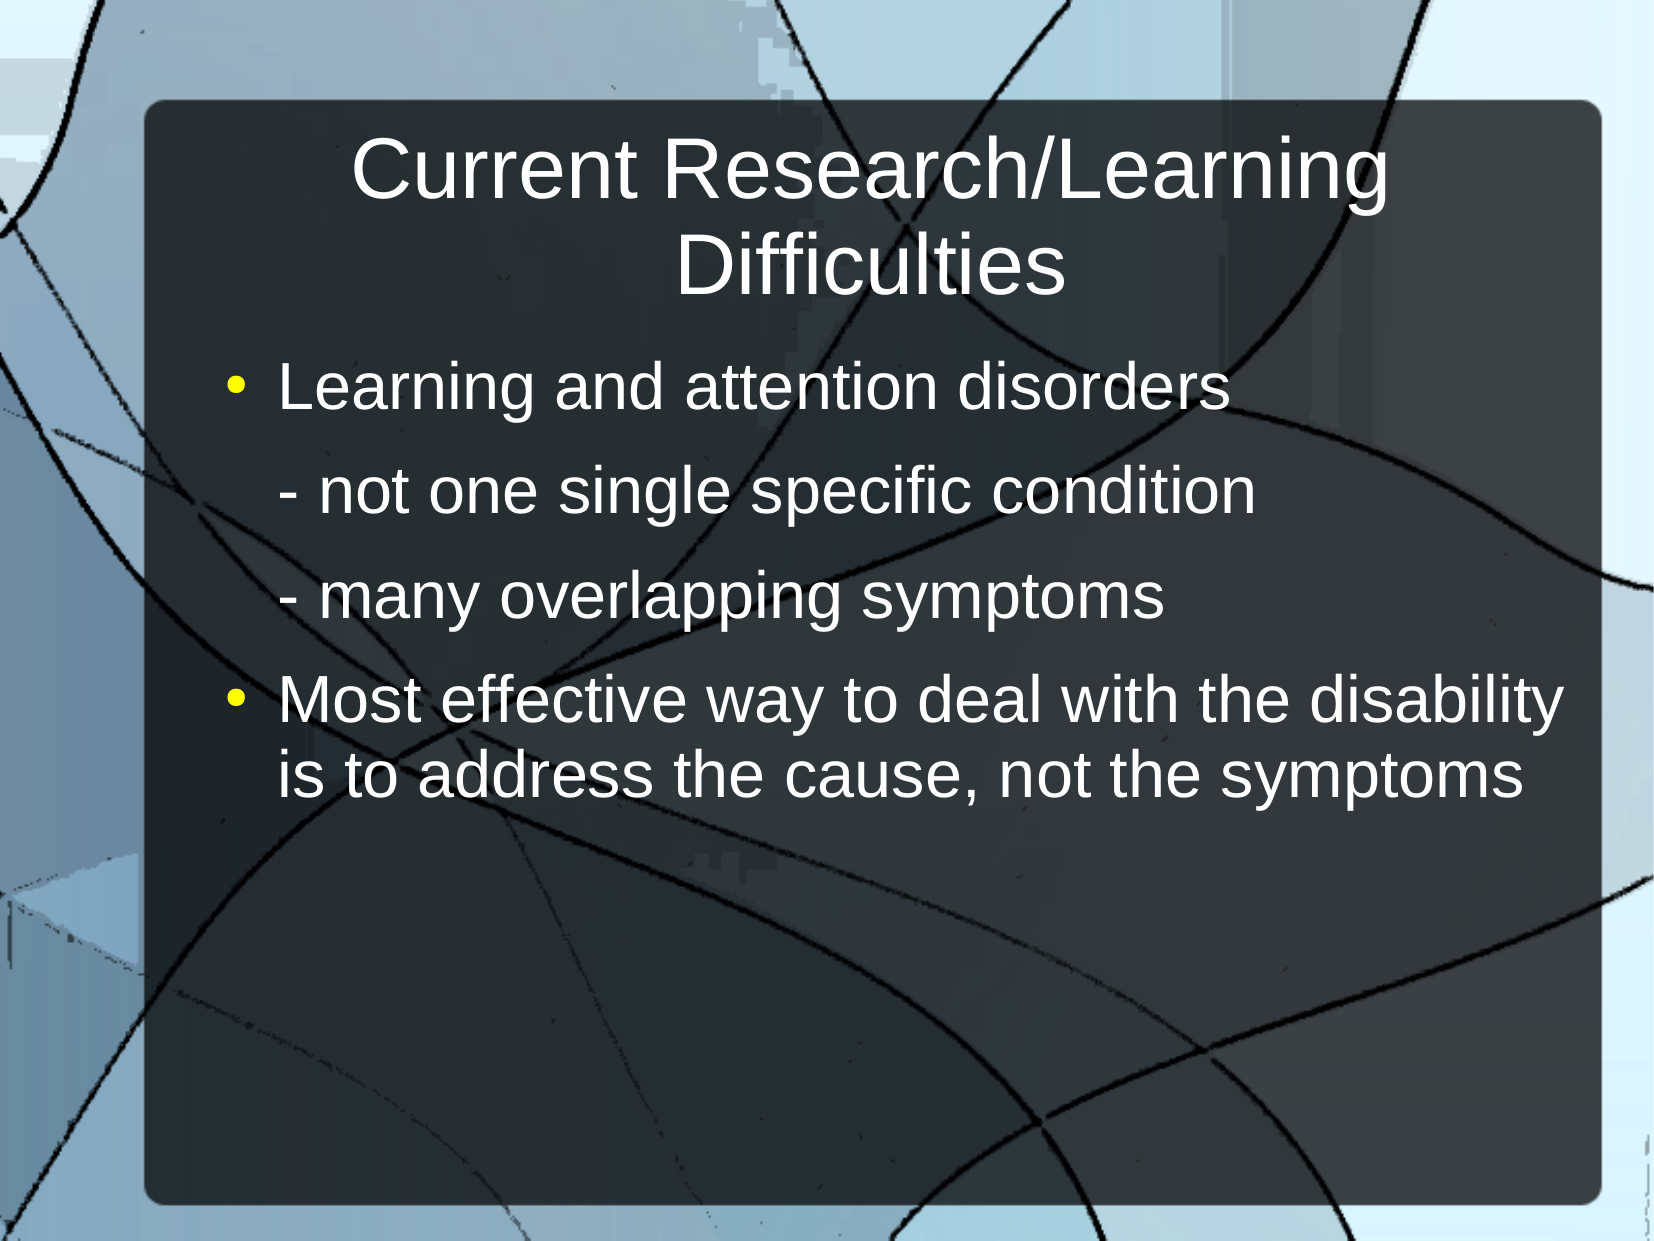

# Current Research/Learning Difficulties
Learning and attention disorders
- not one single specific condition
- many overlapping symptoms
Most effective way to deal with the disability is to address the cause, not the symptoms